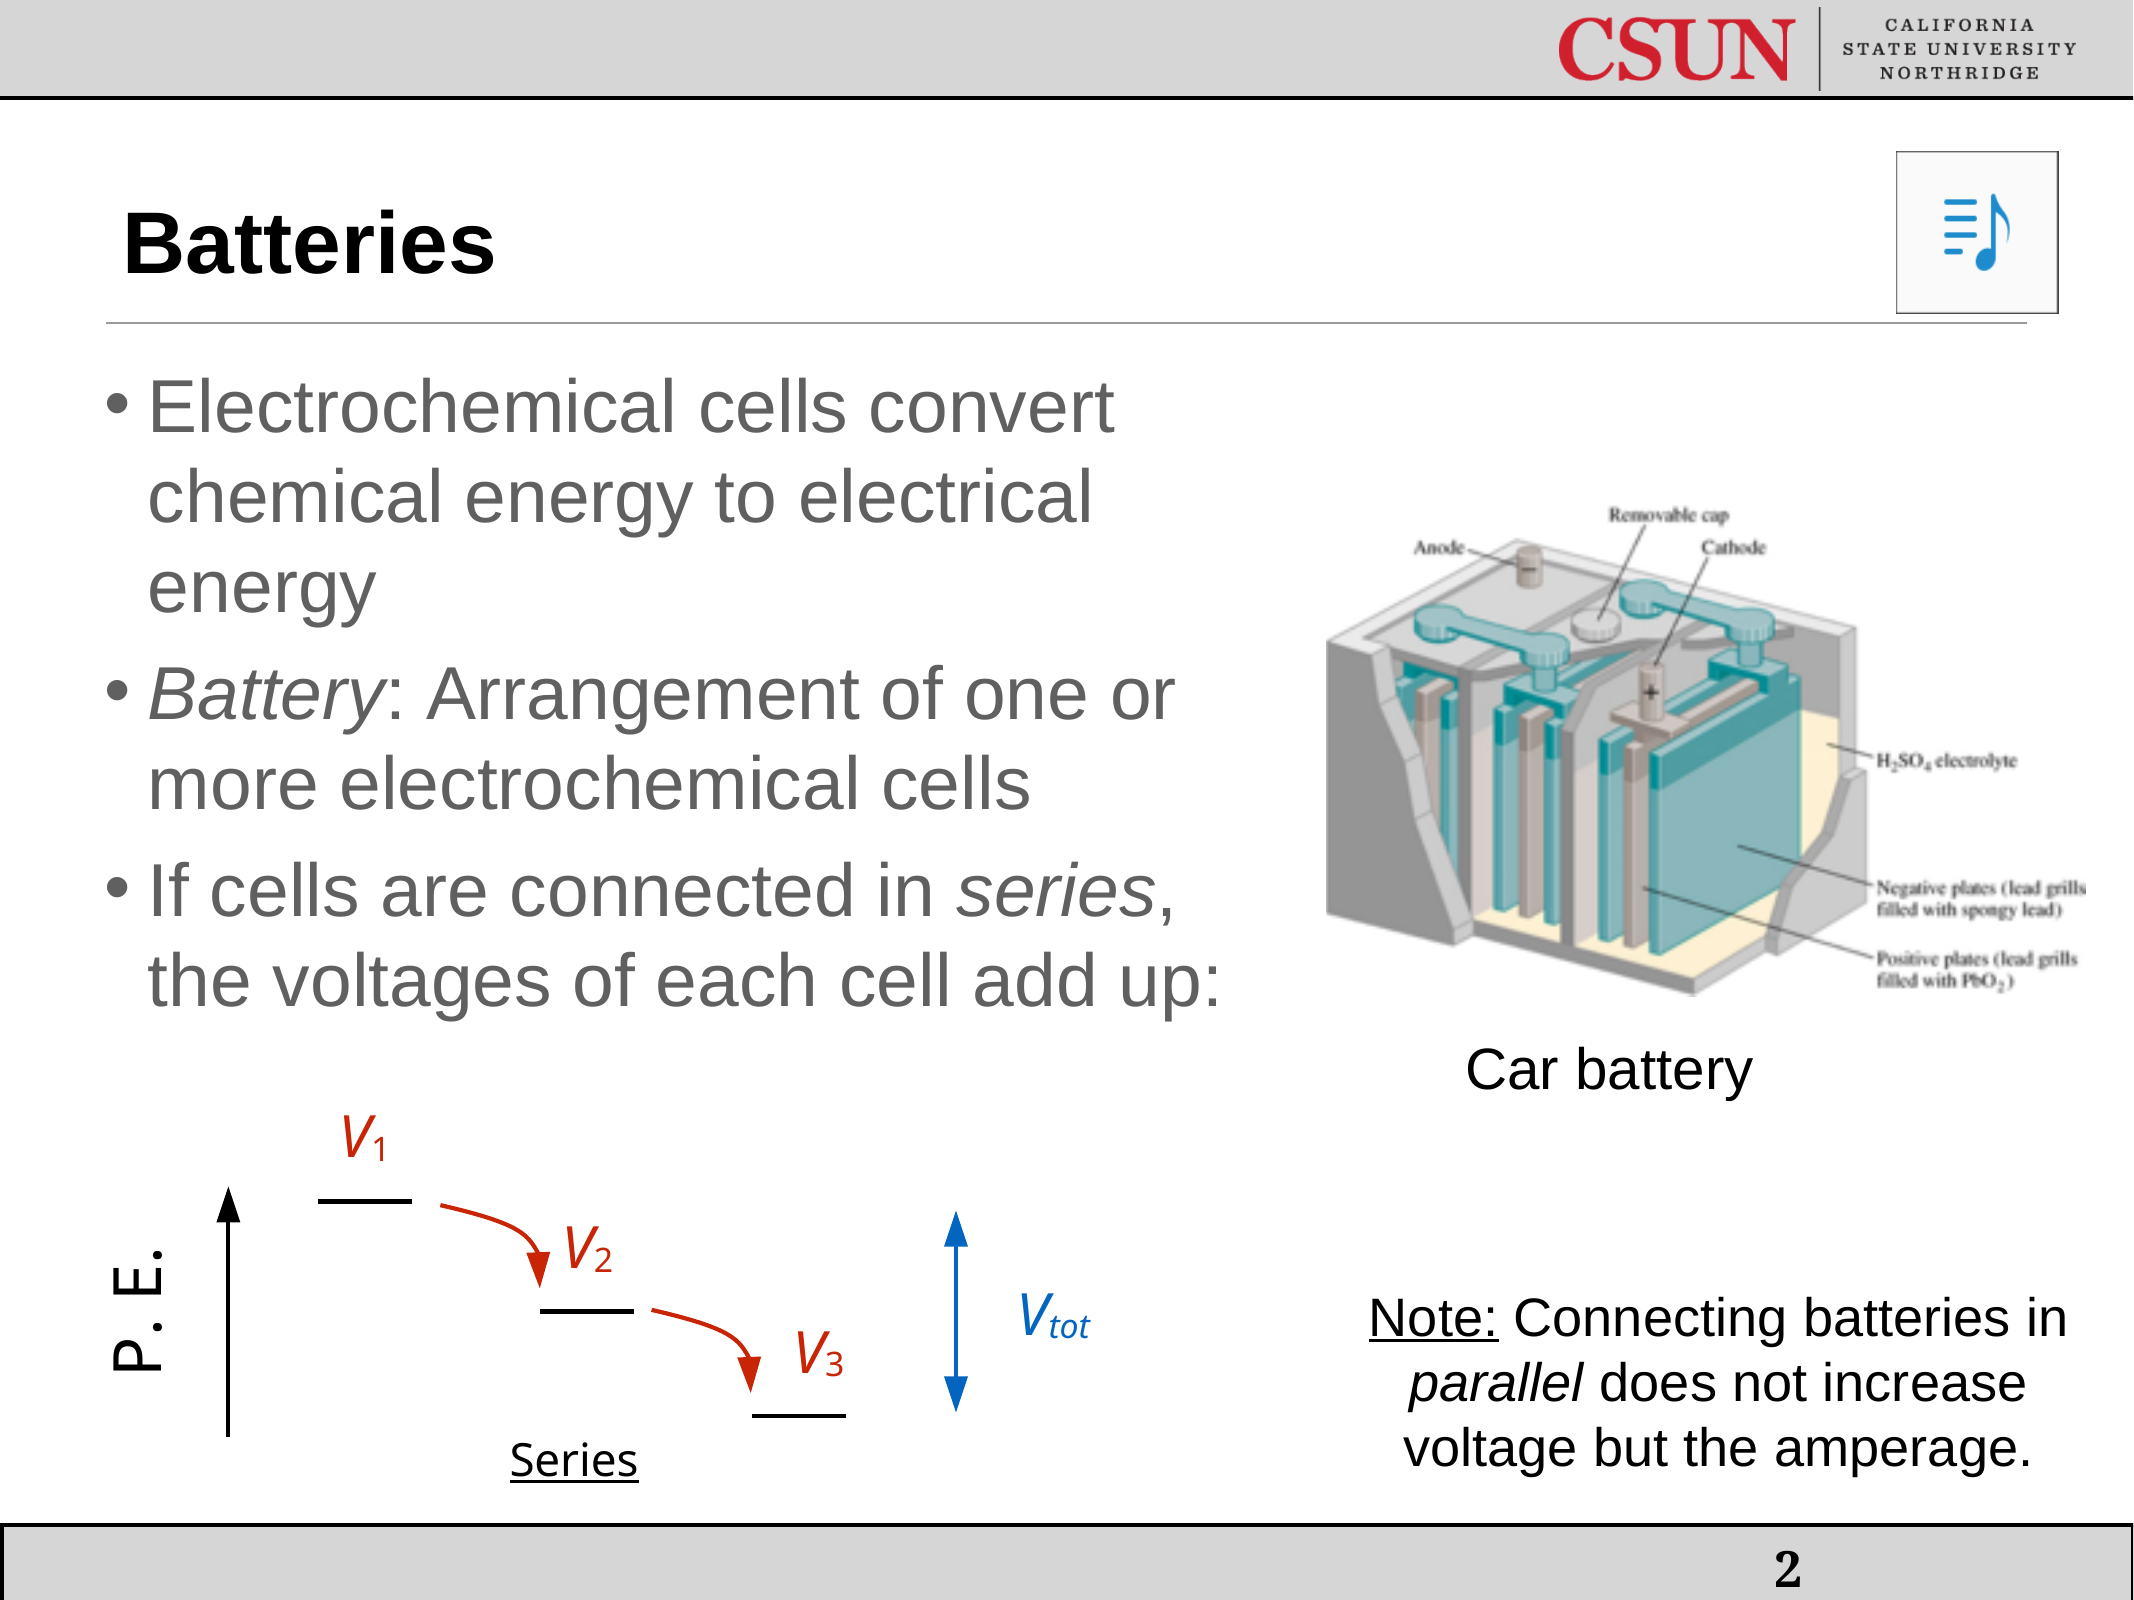

# Batteries
Electrochemical cells convert chemical energy to electrical energy
Battery: Arrangement of one or more electrochemical cells
If cells are connected in series, the voltages of each cell add up:
Car battery
V1
V2
P. E.
Vtot
Note: Connecting batteries in
parallel does not increase
voltage but the amperage.
V3
Series
2